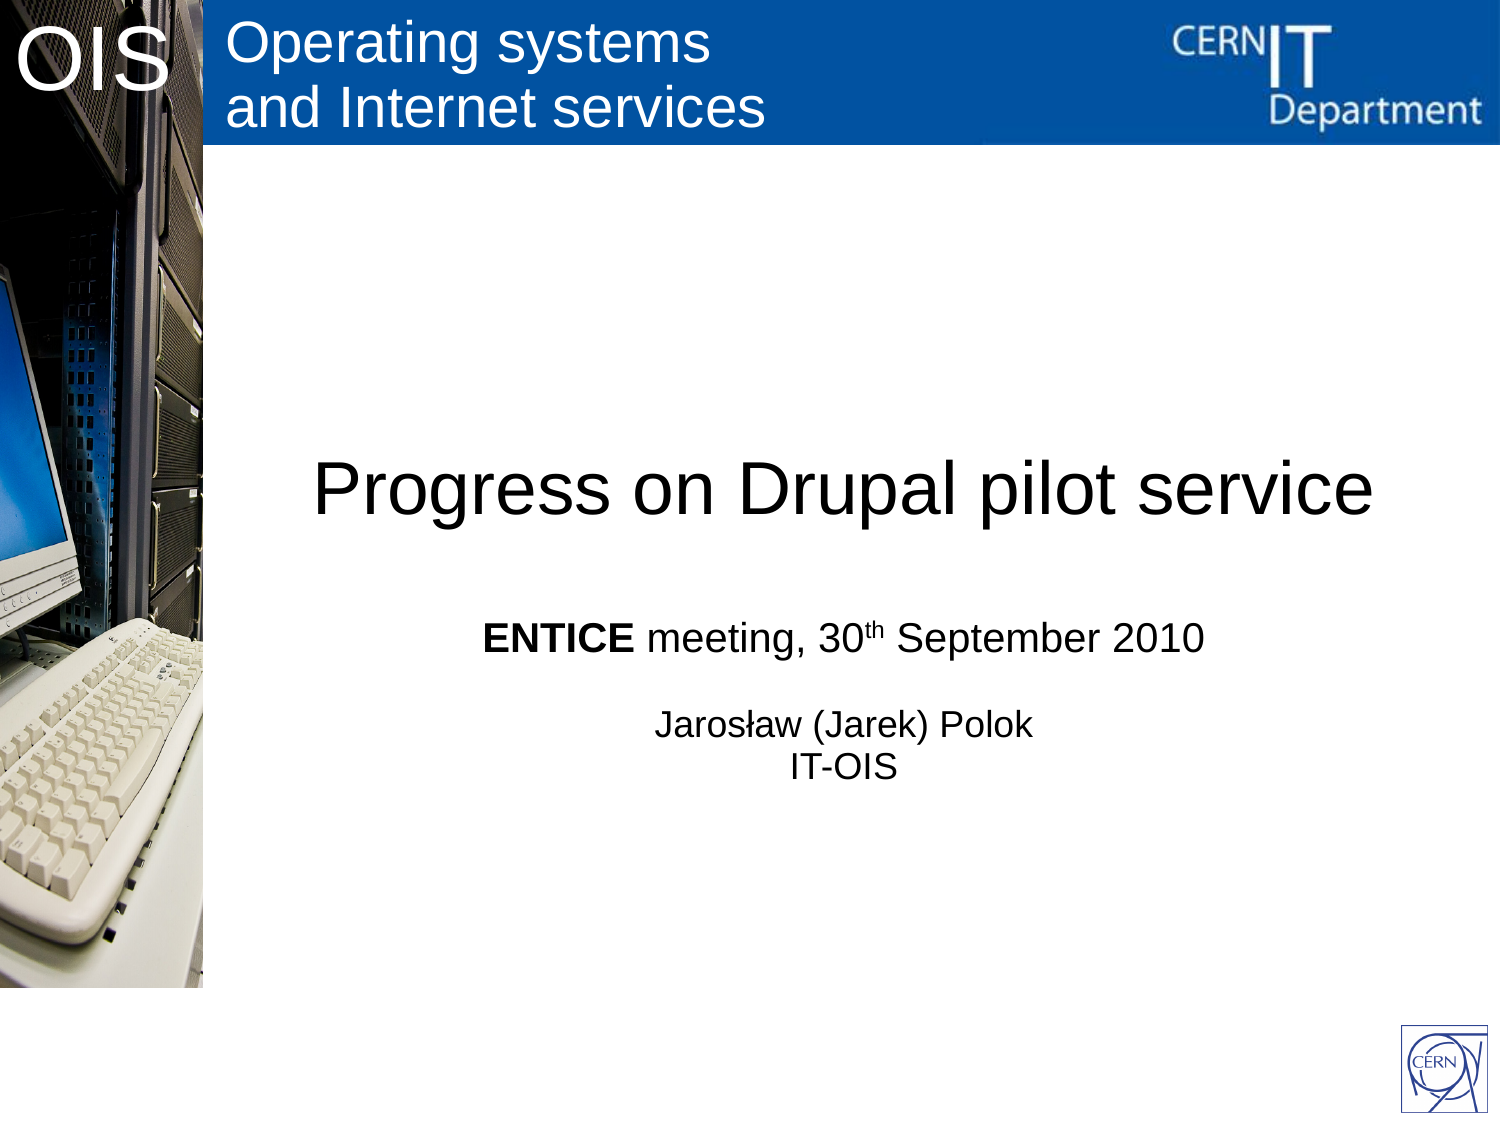

# Operating systems and Internet services
Progress on Drupal pilot service
ENTICE meeting, 30th September 2010
Jarosław (Jarek) Polok
IT-OIS